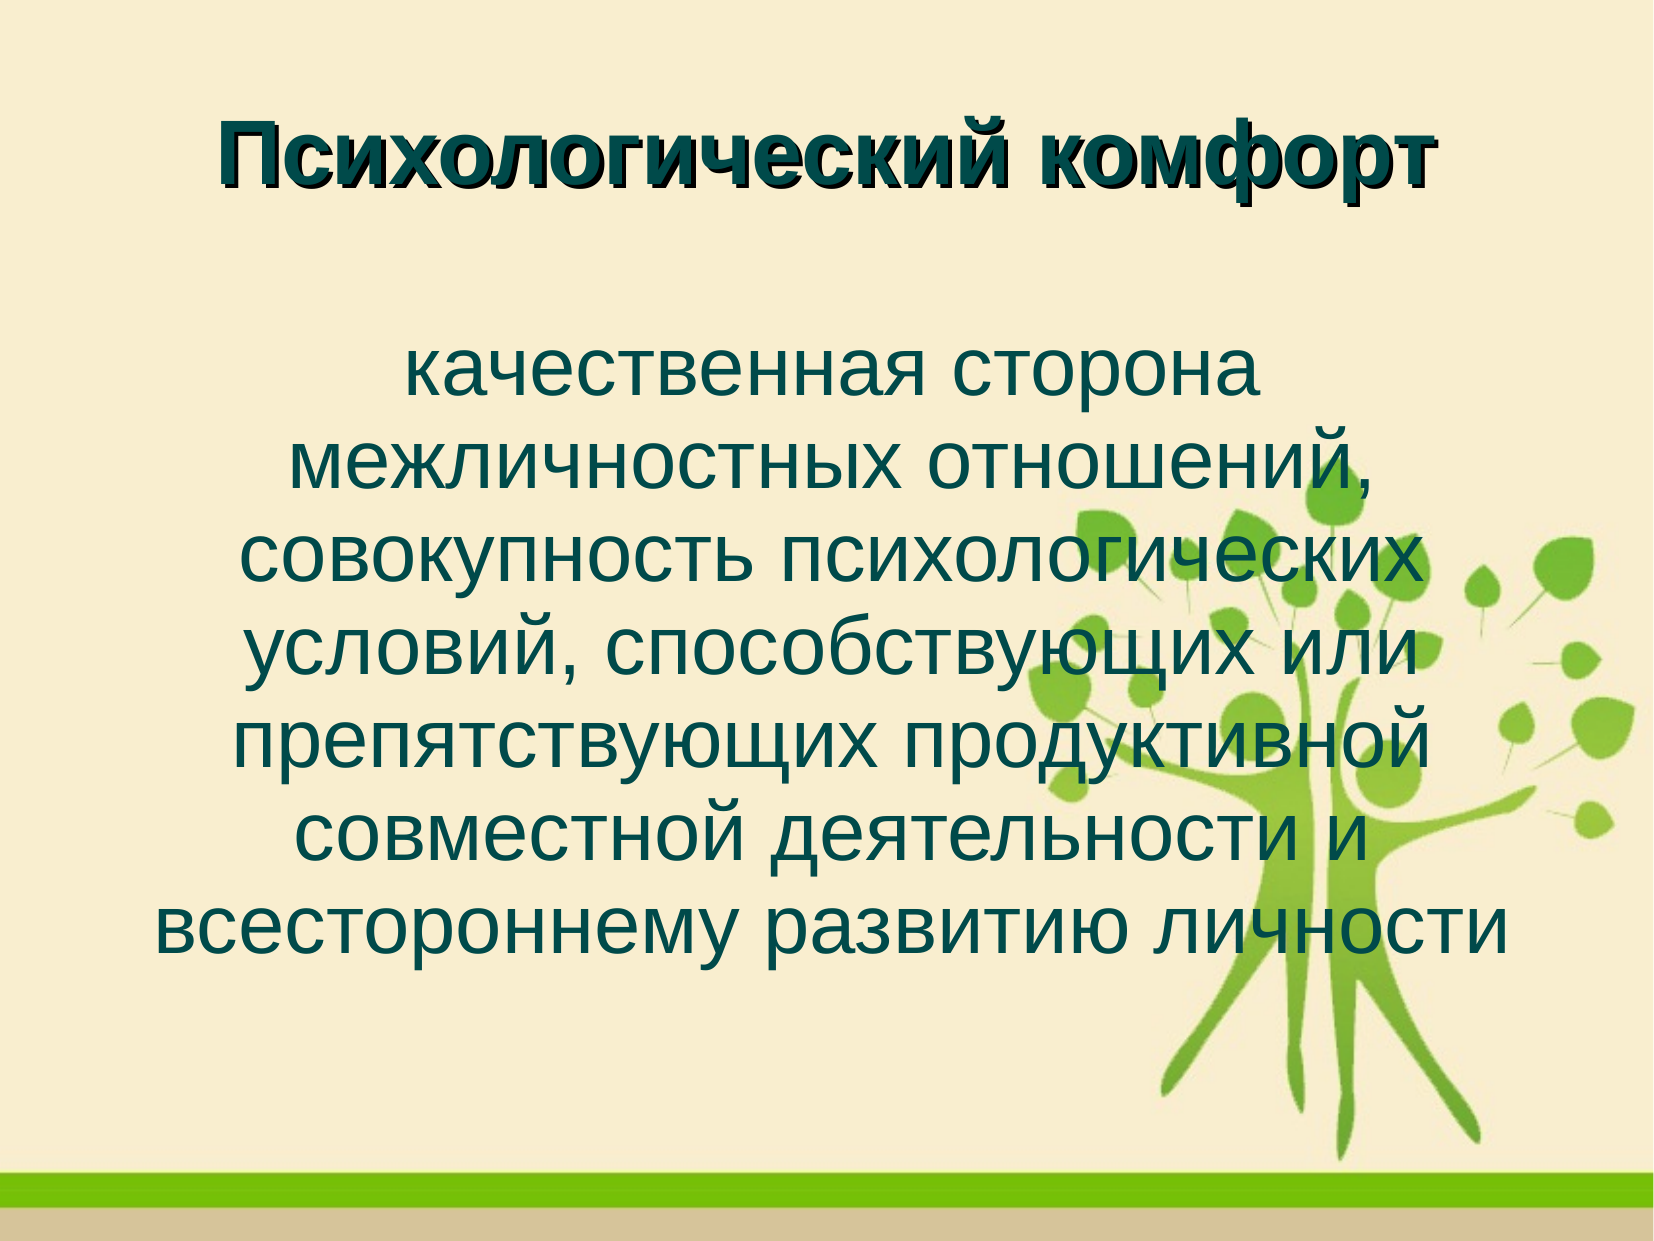

# Психологический комфорт
качественная сторона межличностных отношений, совокупность психологических условий, способствующих или препятствующих продуктивной совместной деятельности и всестороннему развитию личности